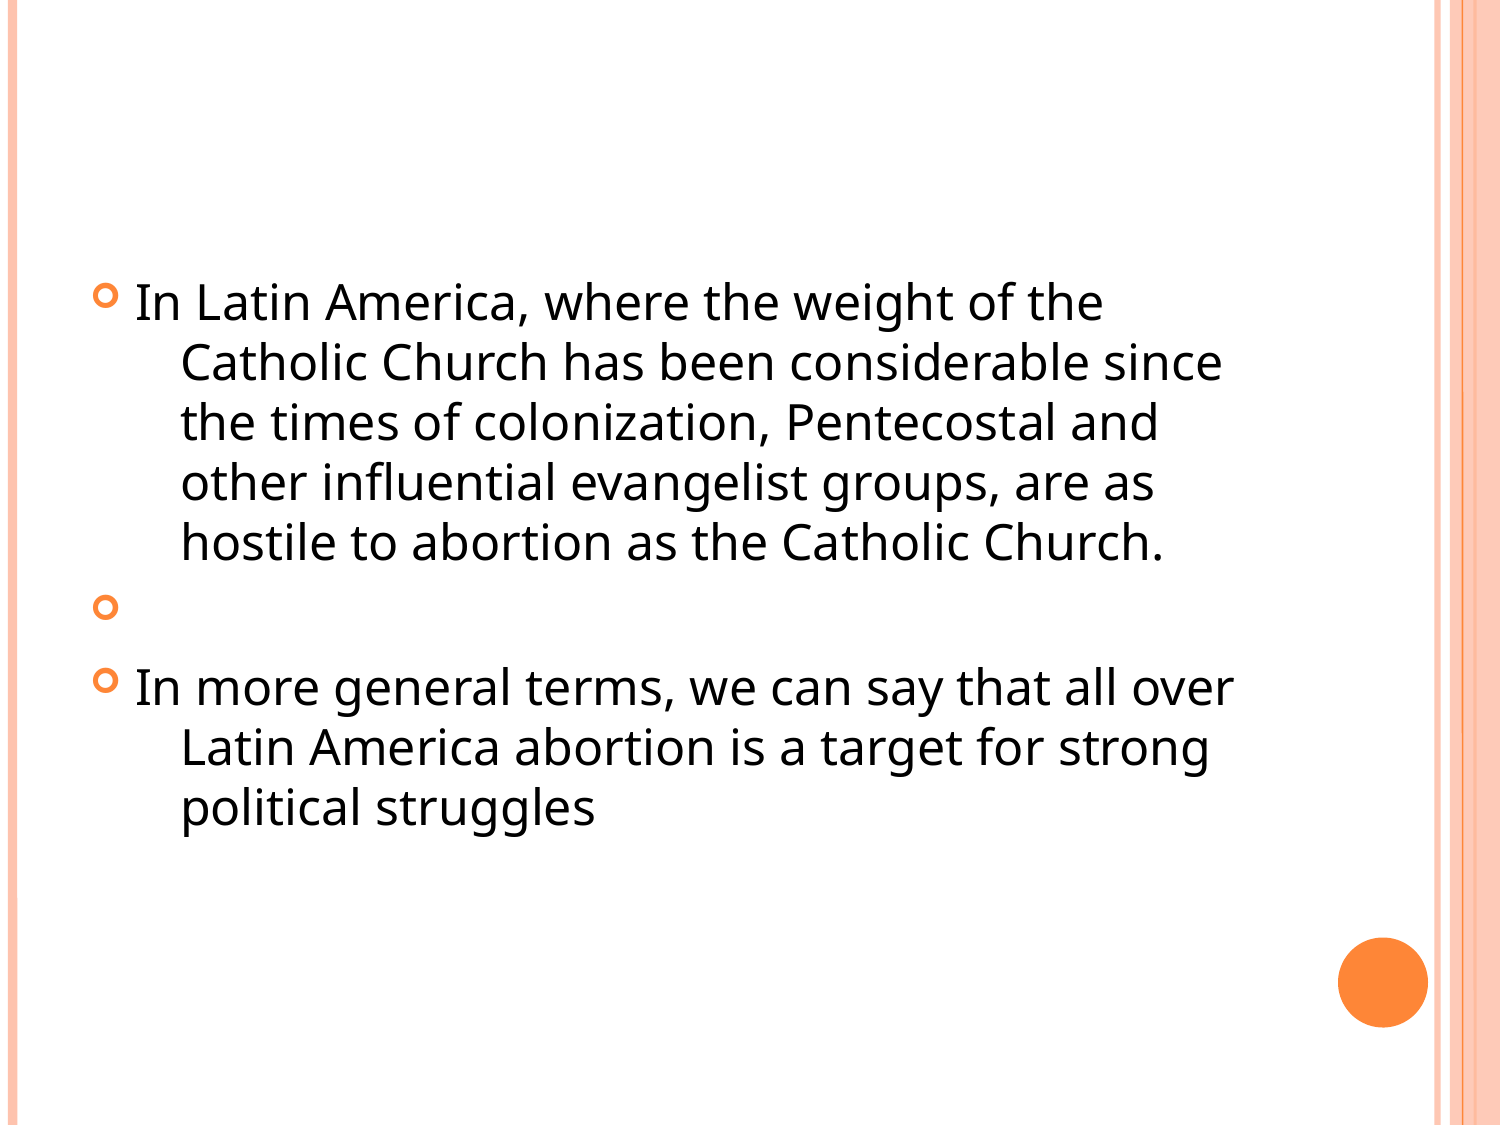

#
In Latin America, where the weight of the Catholic Church has been considerable since the times of colonization, Pentecostal and other influential evangelist groups, are as hostile to abortion as the Catholic Church.
In more general terms, we can say that all over Latin America abortion is a target for strong political struggles